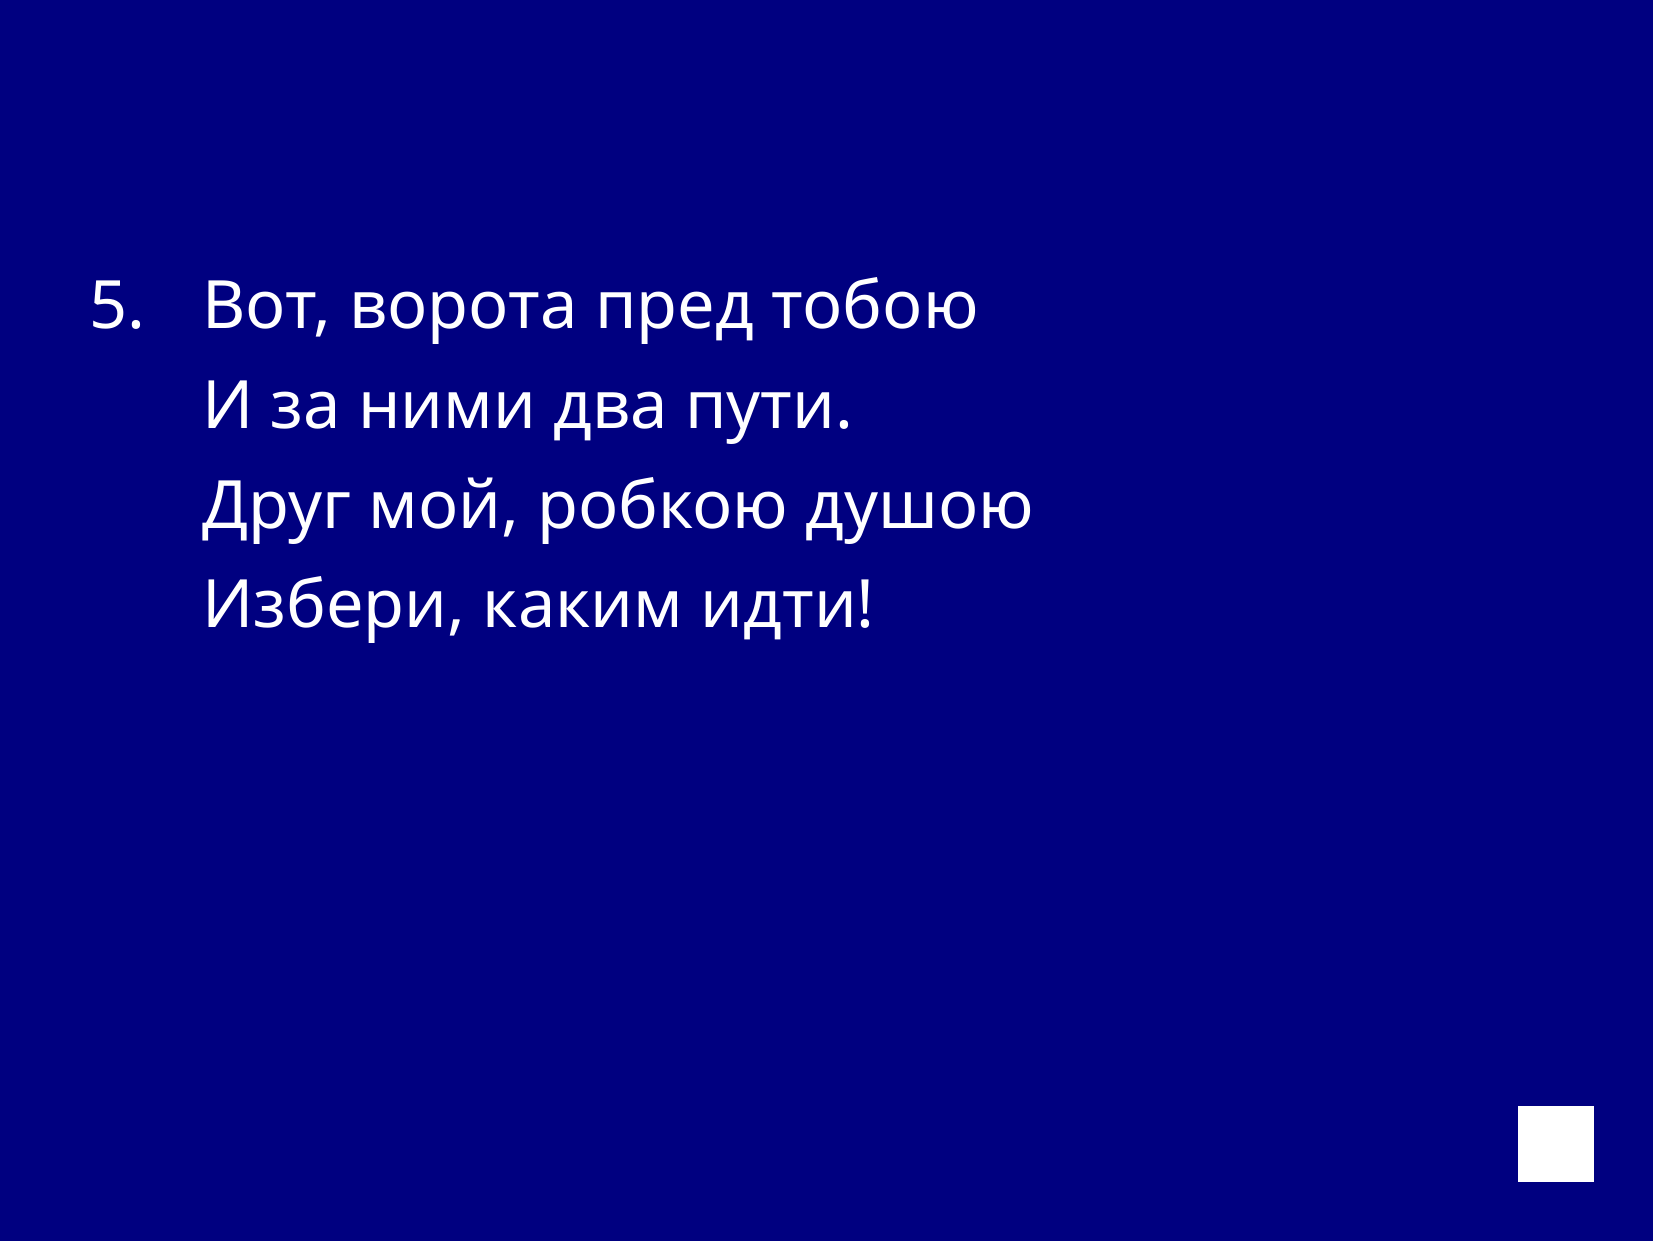

5.	Вот, ворота пред тобою
	И за ними два пути.
	Друг мой, робкою душою
	Избери, каким идти!